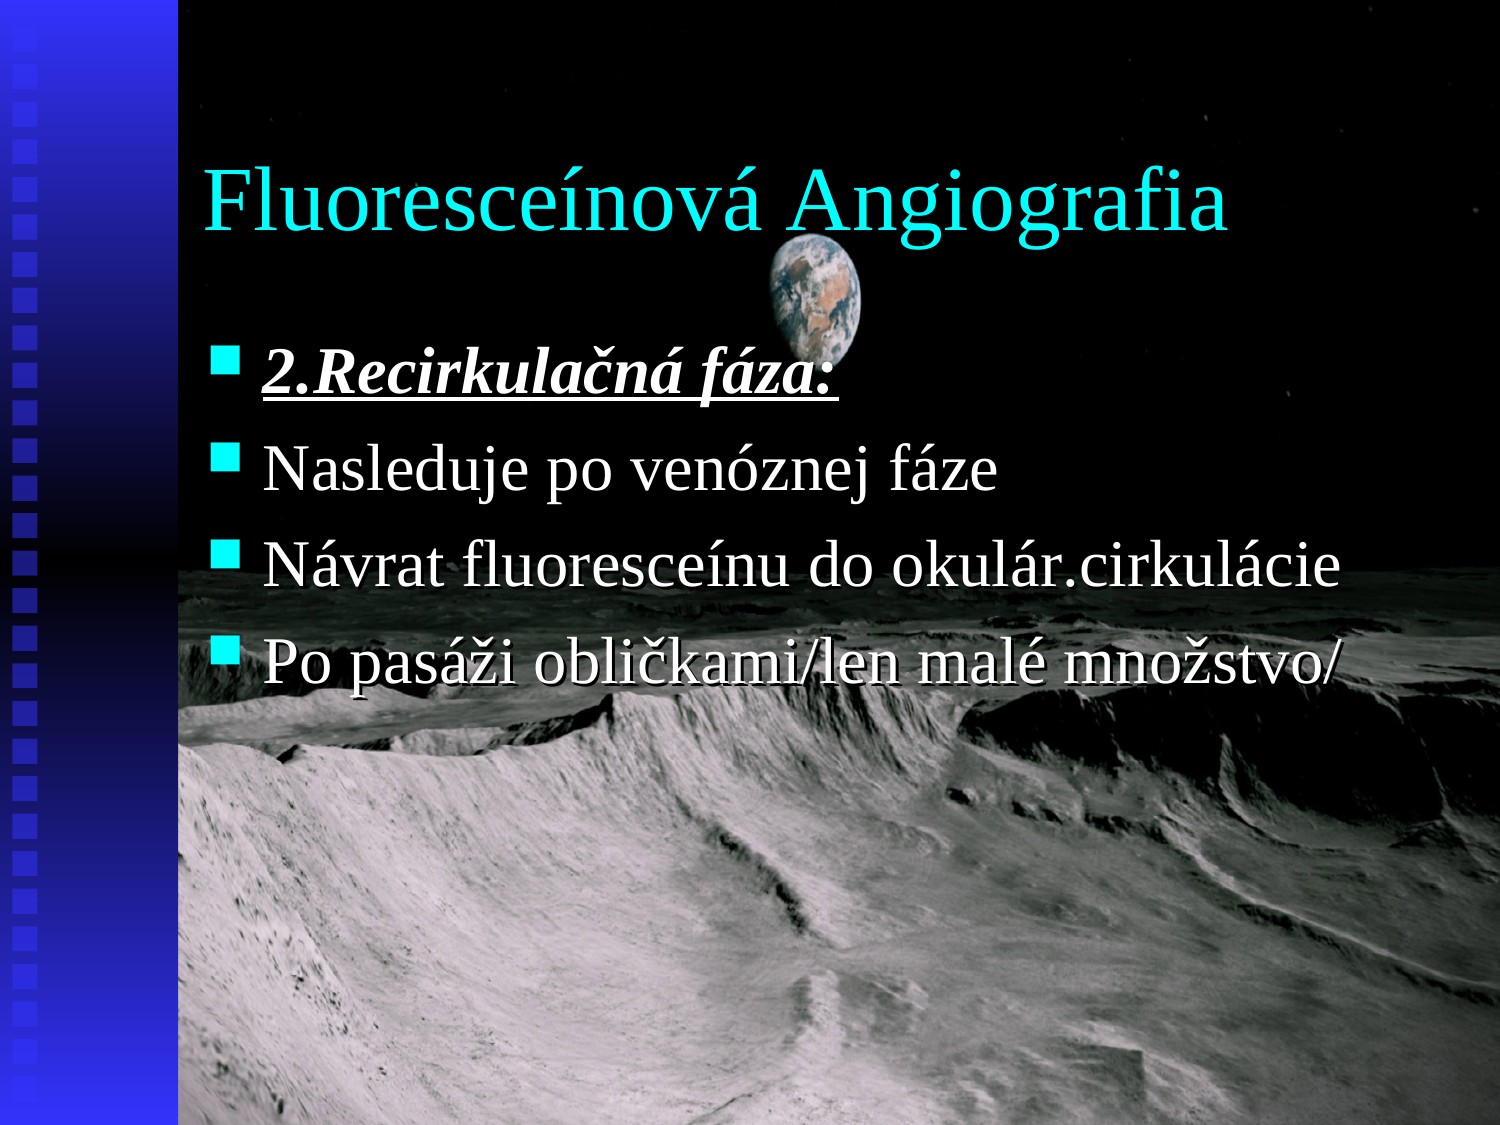

# Fluoresceínová Angiografia
2.Recirkulačná fáza:
Nasleduje po venóznej fáze
Návrat fluoresceínu do okulár.cirkulácie
Po pasáži obličkami/len malé množstvo/